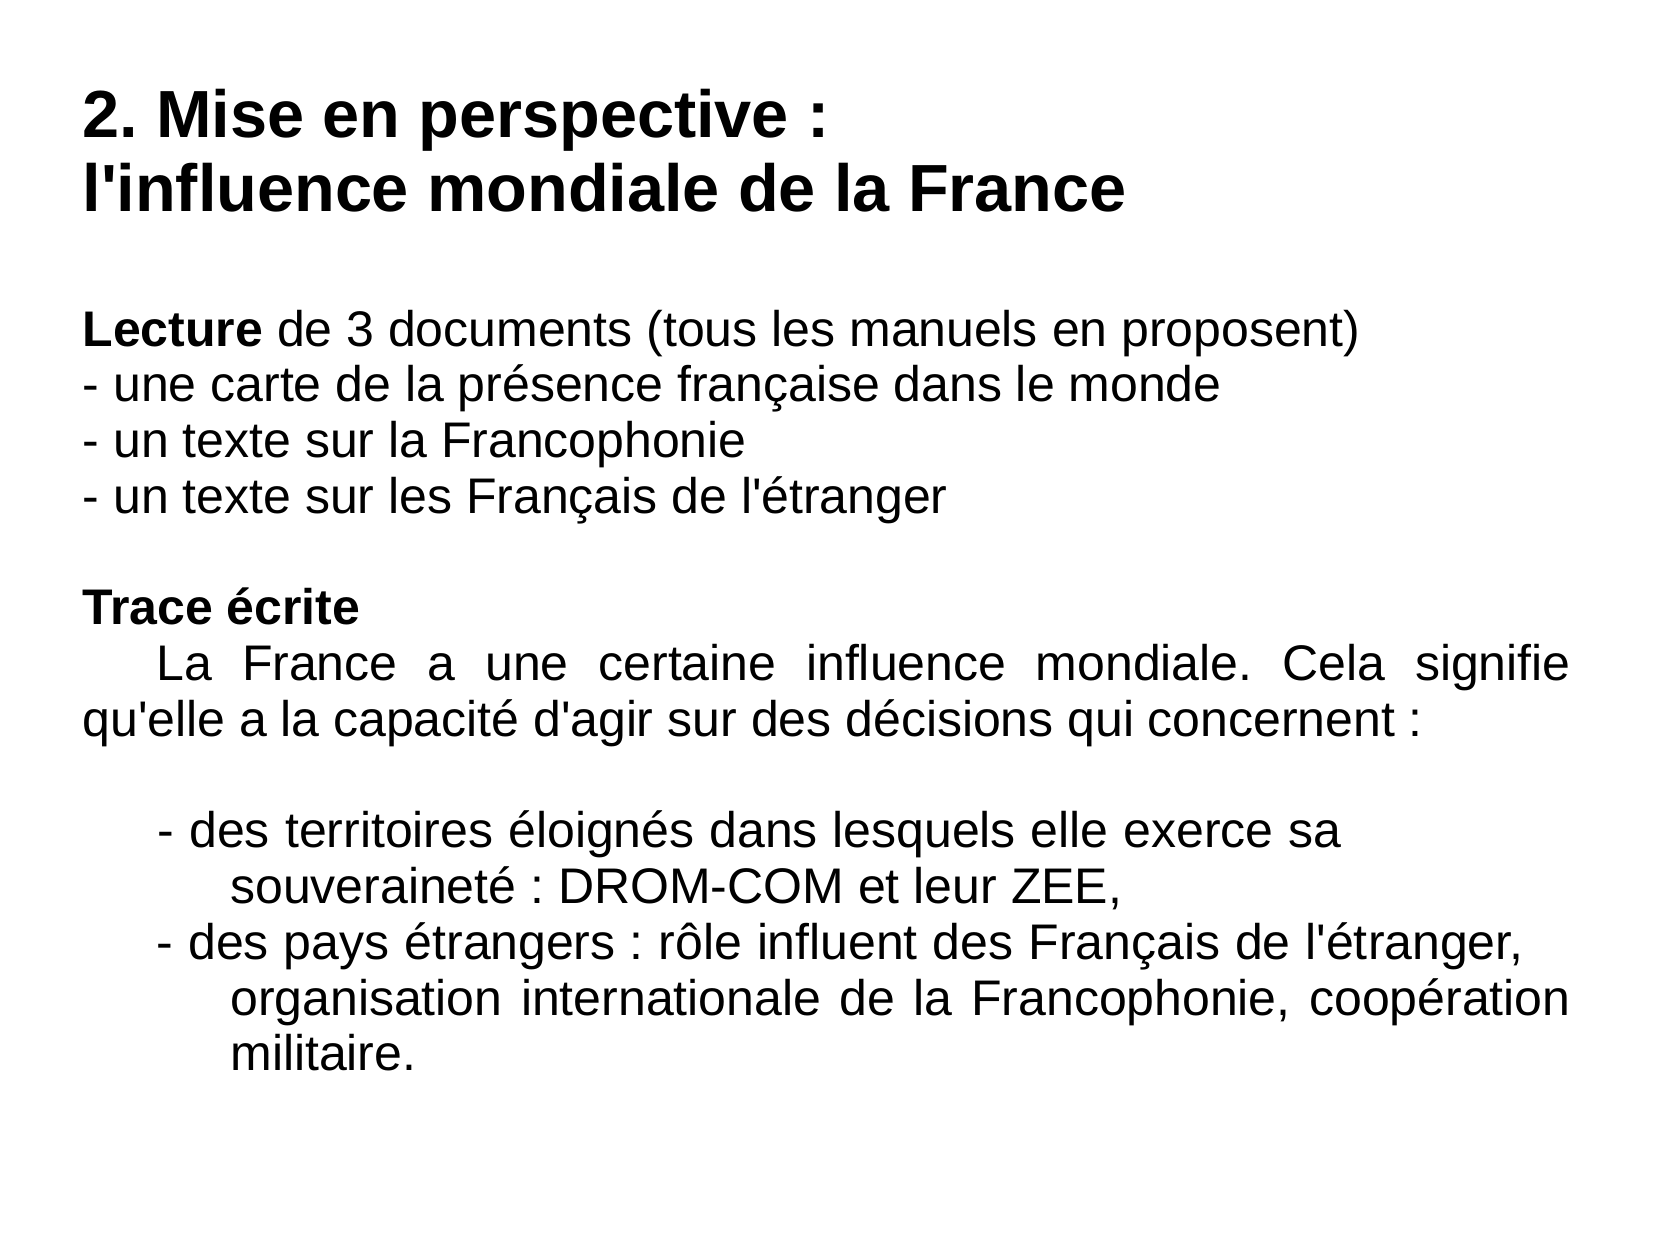

# 2. Mise en perspective :
l'influence mondiale de la France
Lecture de 3 documents (tous les manuels en proposent)
- une carte de la présence française dans le monde
- un texte sur la Francophonie
- un texte sur les Français de l'étranger
Trace écrite
	La France a une certaine influence mondiale. Cela signifie qu'elle a la capacité d'agir sur des décisions qui concernent :
 	- des territoires éloignés dans lesquels elle exerce sa 					souveraineté : DROM-COM et leur ZEE,
	- des pays étrangers : rôle influent des Français de l'étranger, 			organisation internationale de la Francophonie, coopération 		militaire.